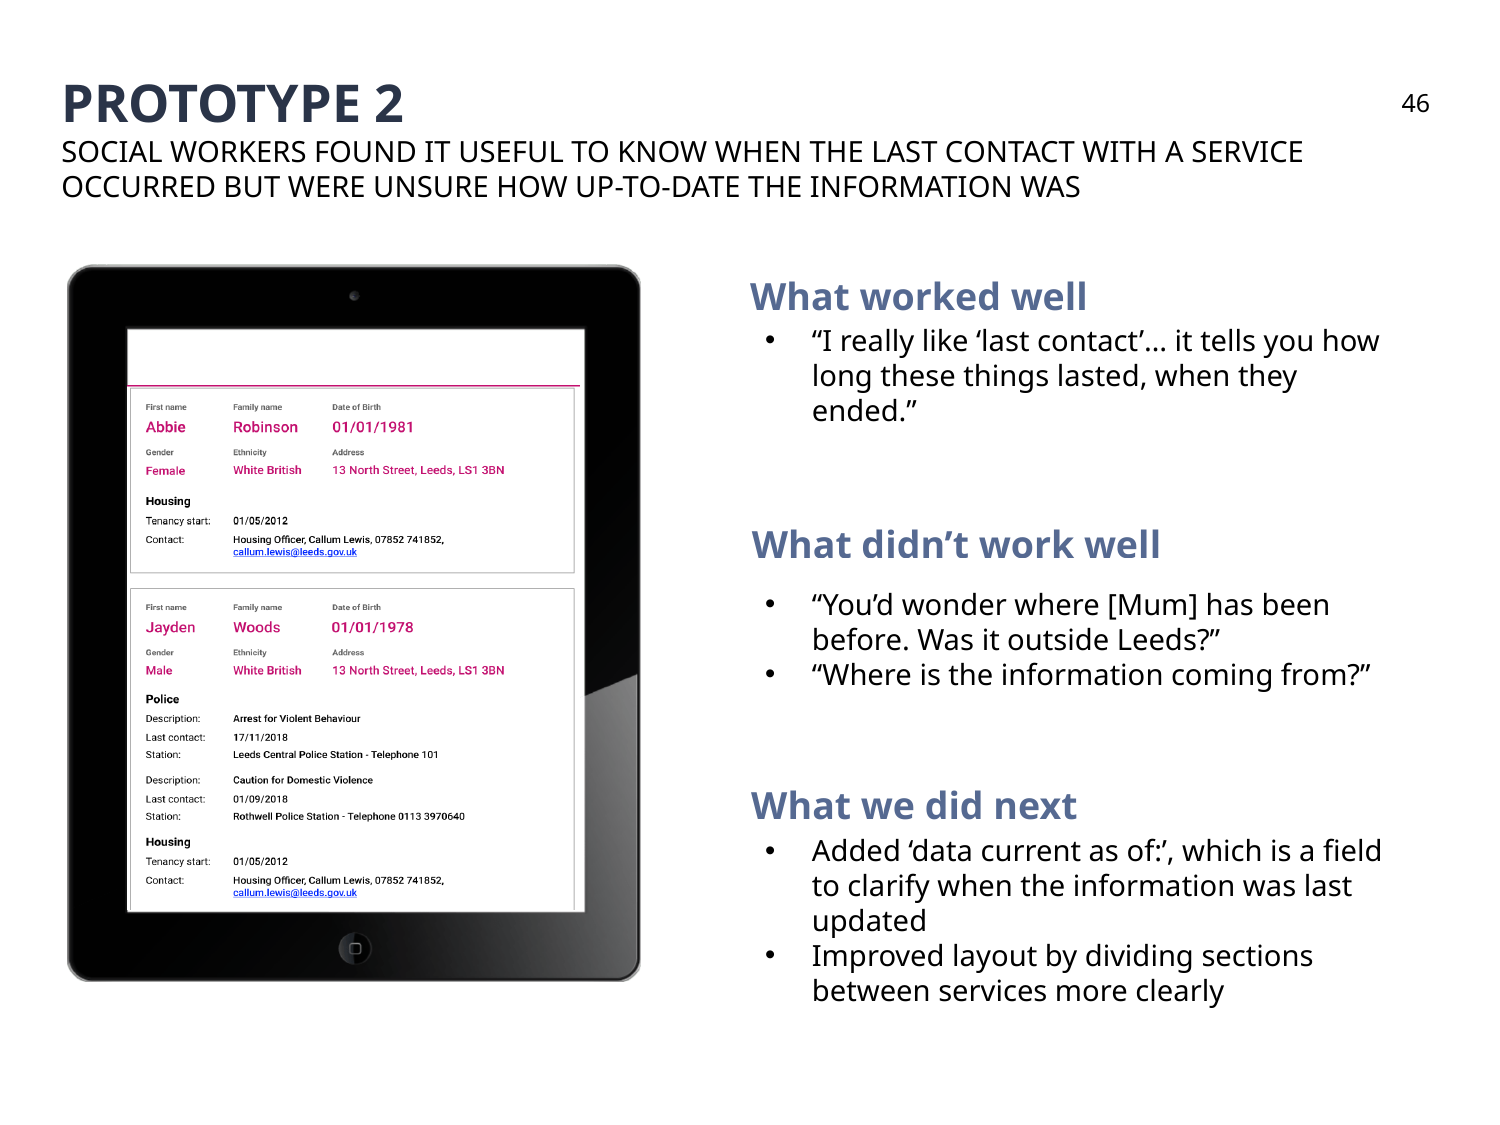

PROTOTYPE 2
SOCIAL WORKERS FOUND IT USEFUL TO KNOW WHEN THE LAST CONTACT WITH A SERVICE OCCURRED BUT WERE UNSURE HOW UP-TO-DATE THE INFORMATION WAS
What worked well
“I really like ‘last contact’… it tells you how long these things lasted, when they ended.”
What didn’t work well
“You’d wonder where [Mum] has been before. Was it outside Leeds?”
“Where is the information coming from?”
What we did next
Added ‘data current as of:’, which is a field to clarify when the information was last updated
Improved layout by dividing sections between services more clearly